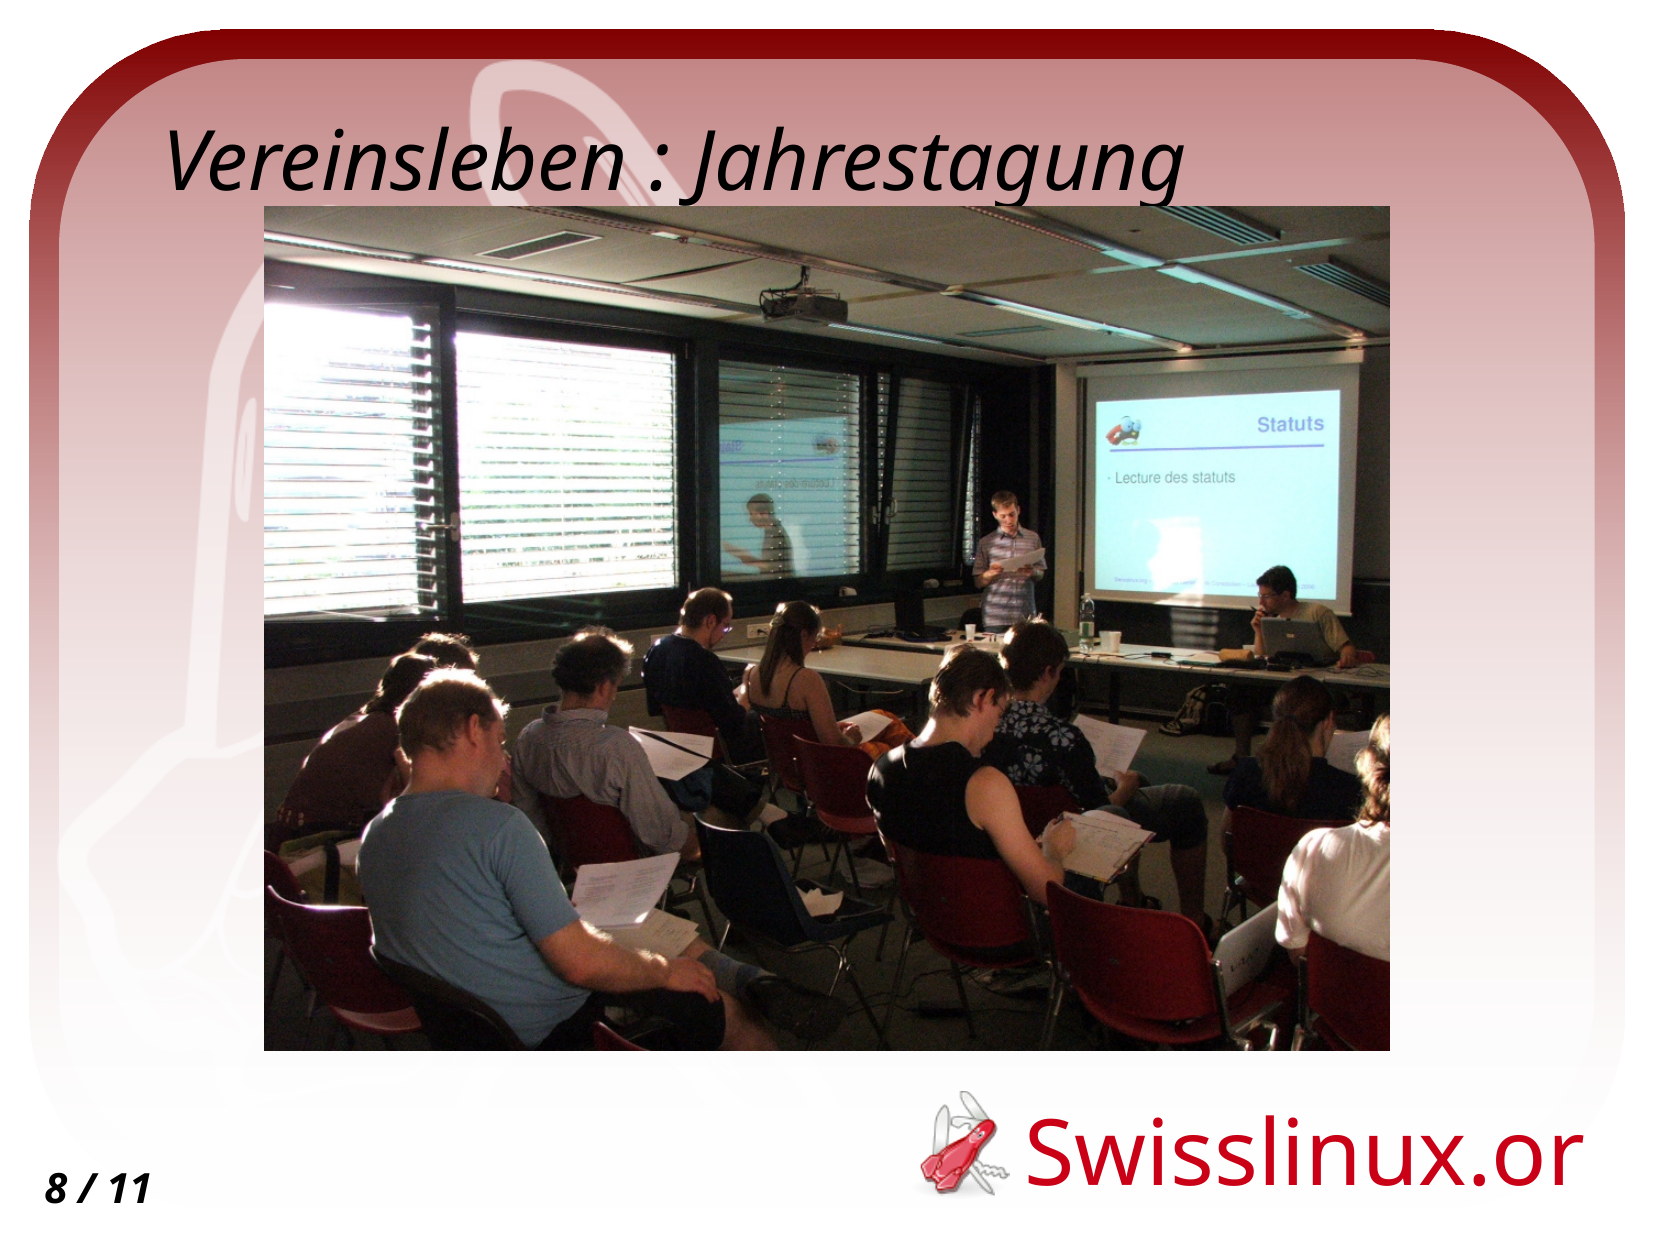

Vereinsleben : Jahrestagung
Swisslinux.org
8 / 11